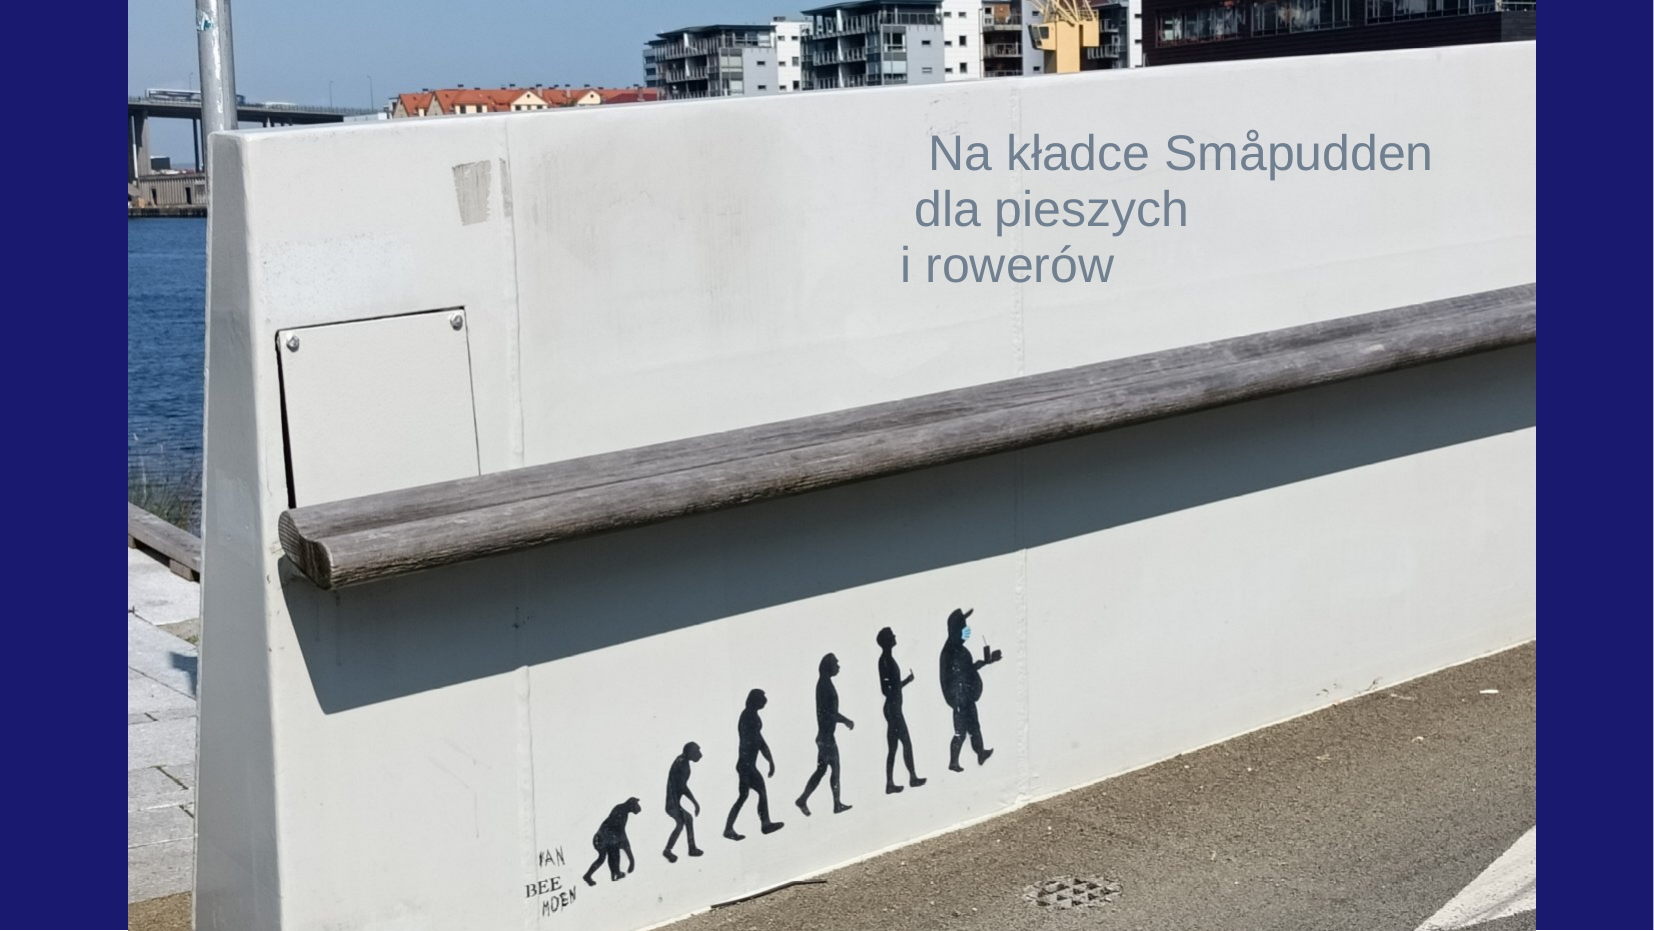

#
 Na kładce Småpudden
 dla pieszych
i rowerów